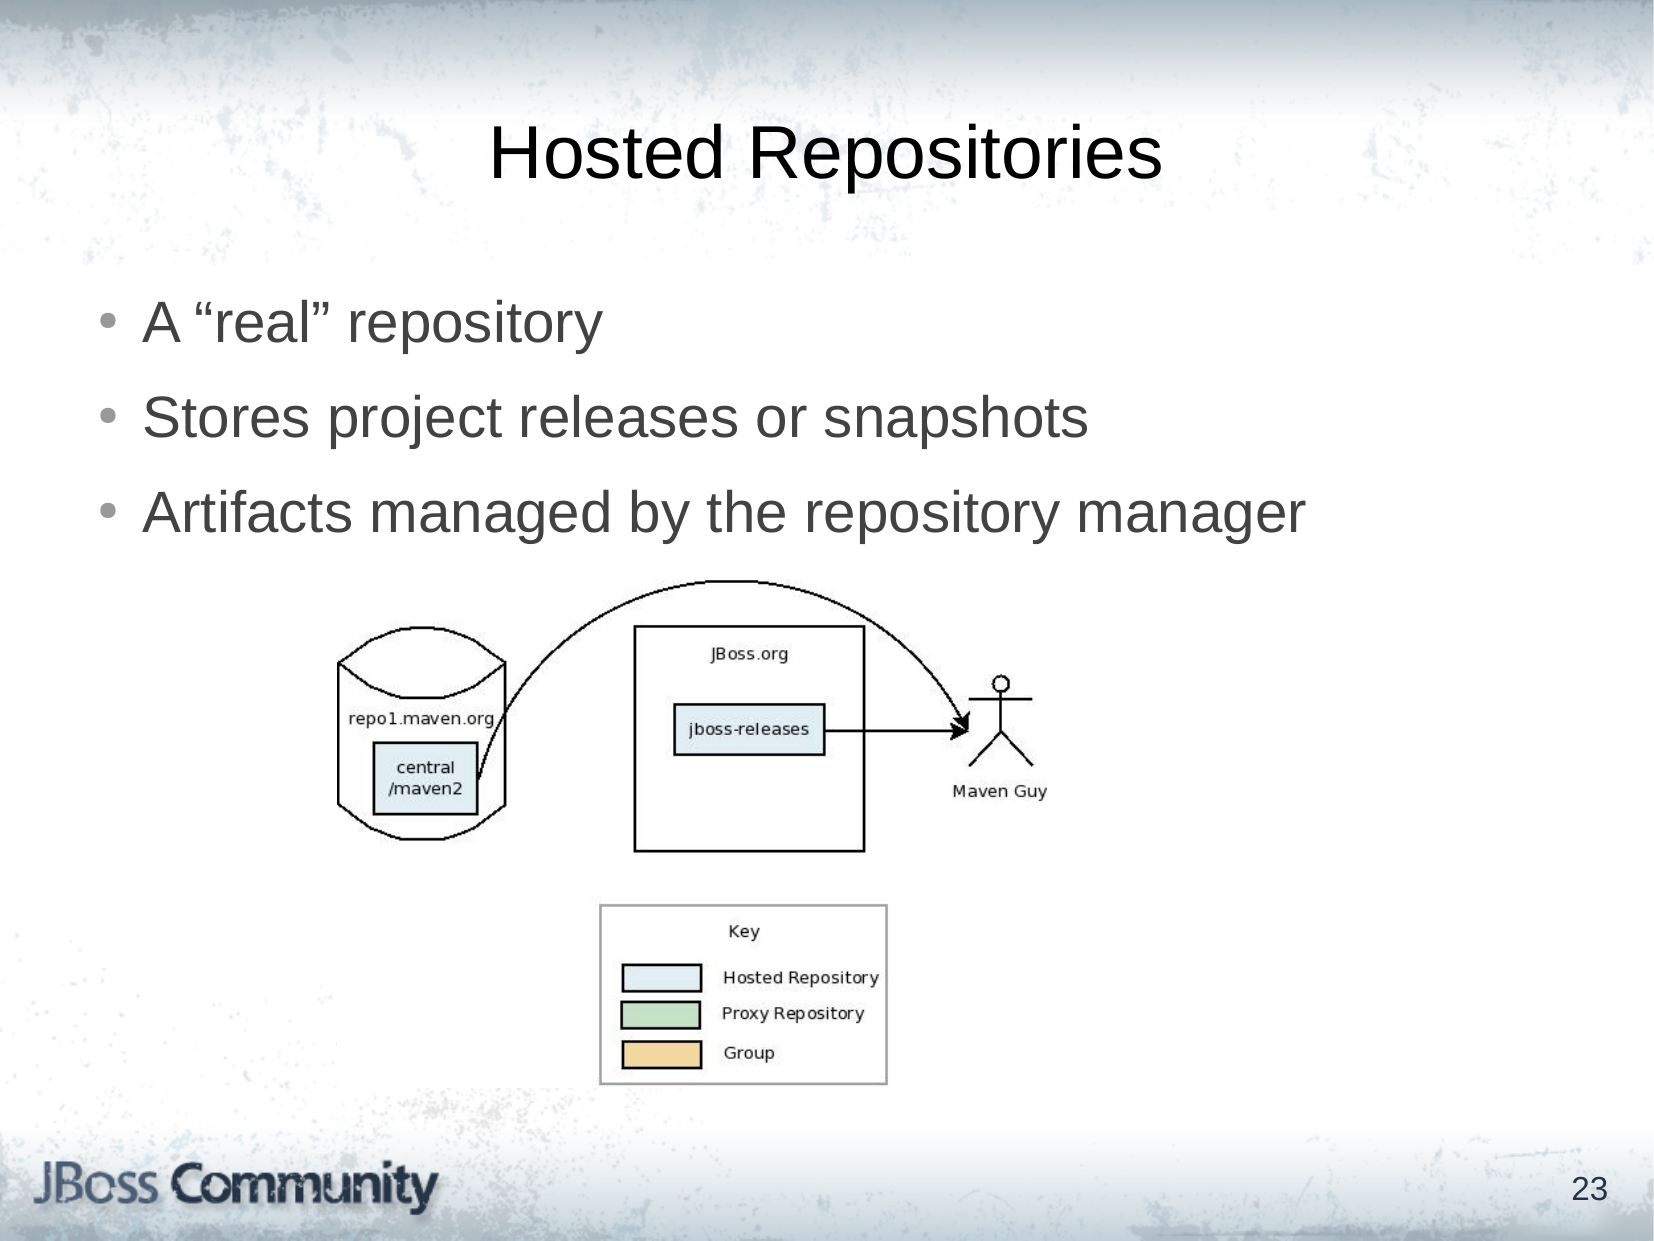

# Hosted Repositories
A “real” repository
Stores project releases or snapshots
Artifacts managed by the repository manager